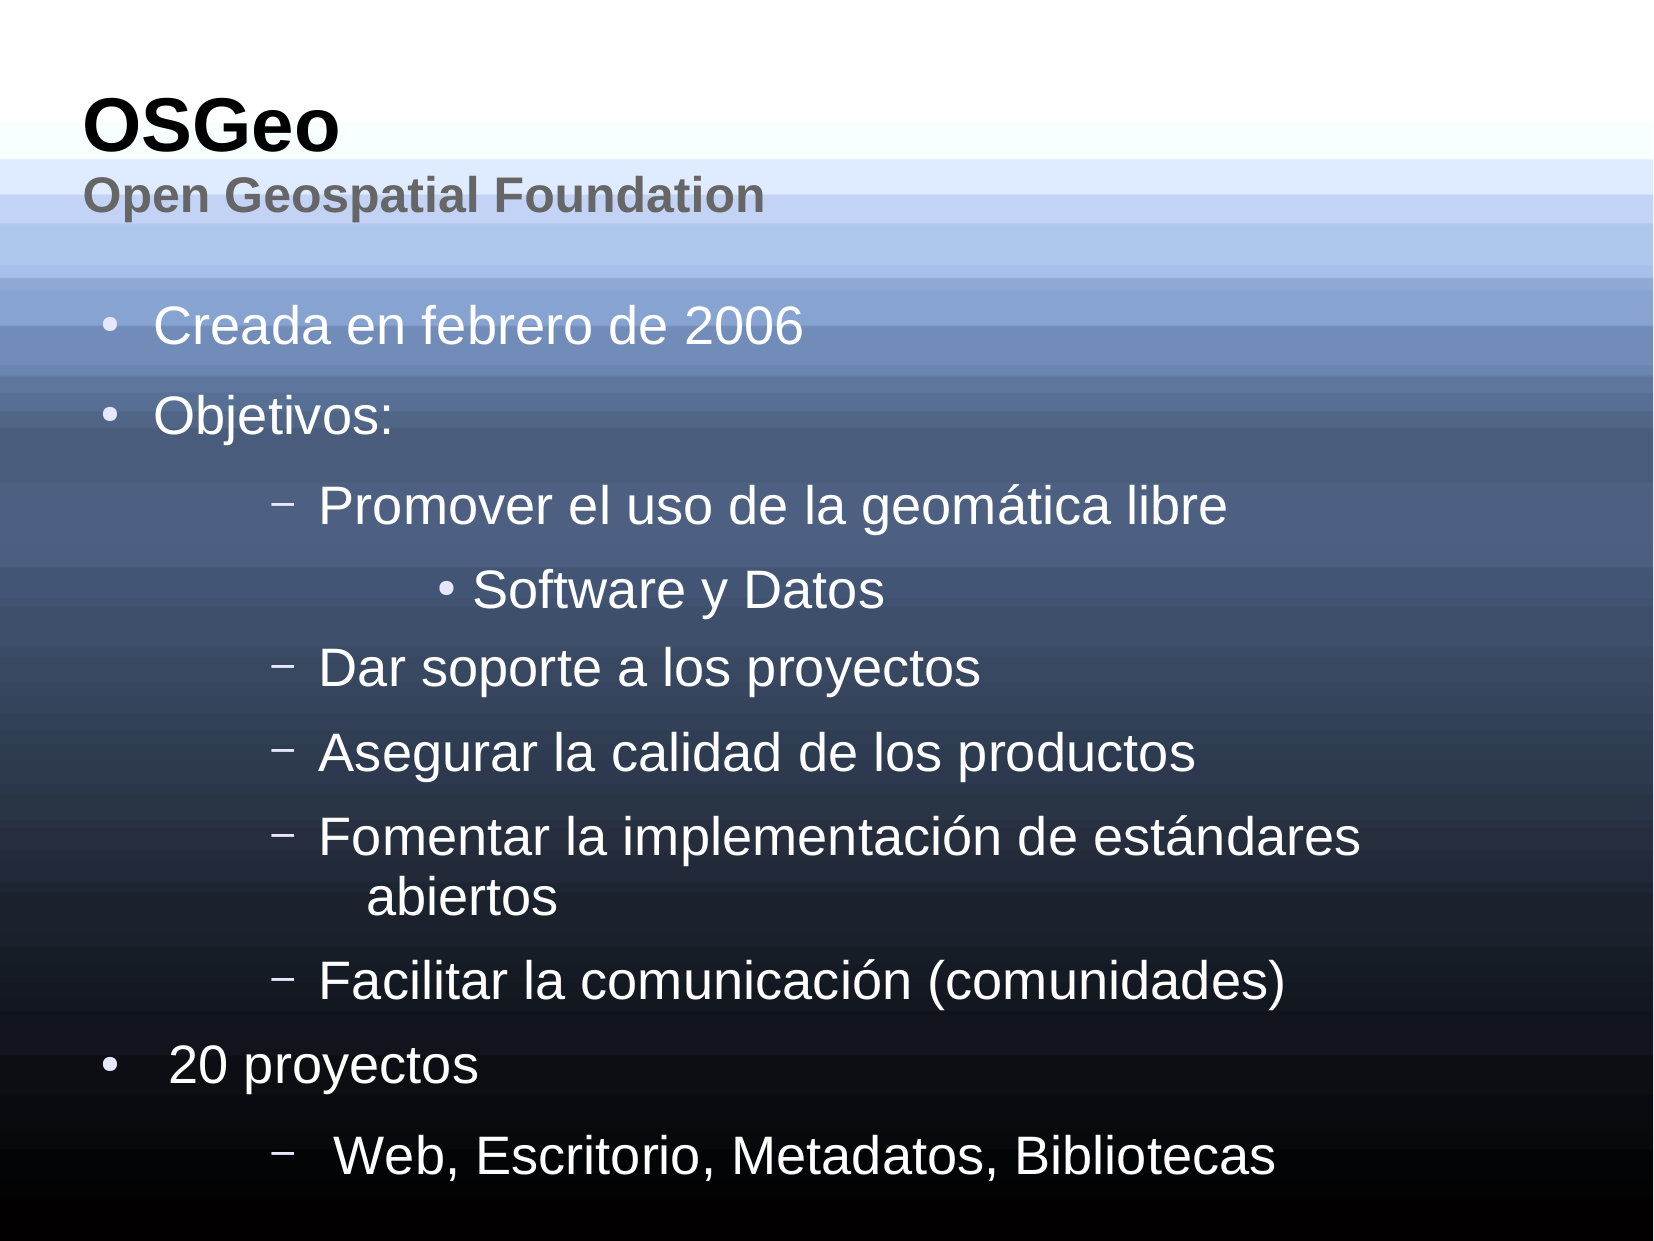

# OSGeo Open Geospatial Foundation
Creada en febrero de 2006
Objetivos:
Promover el uso de la geomática libre
Software y Datos
Dar soporte a los proyectos
Asegurar la calidad de los productos
Fomentar la implementación de estándares abiertos
Facilitar la comunicación (comunidades)
 20 proyectos
 Web, Escritorio, Metadatos, Bibliotecas